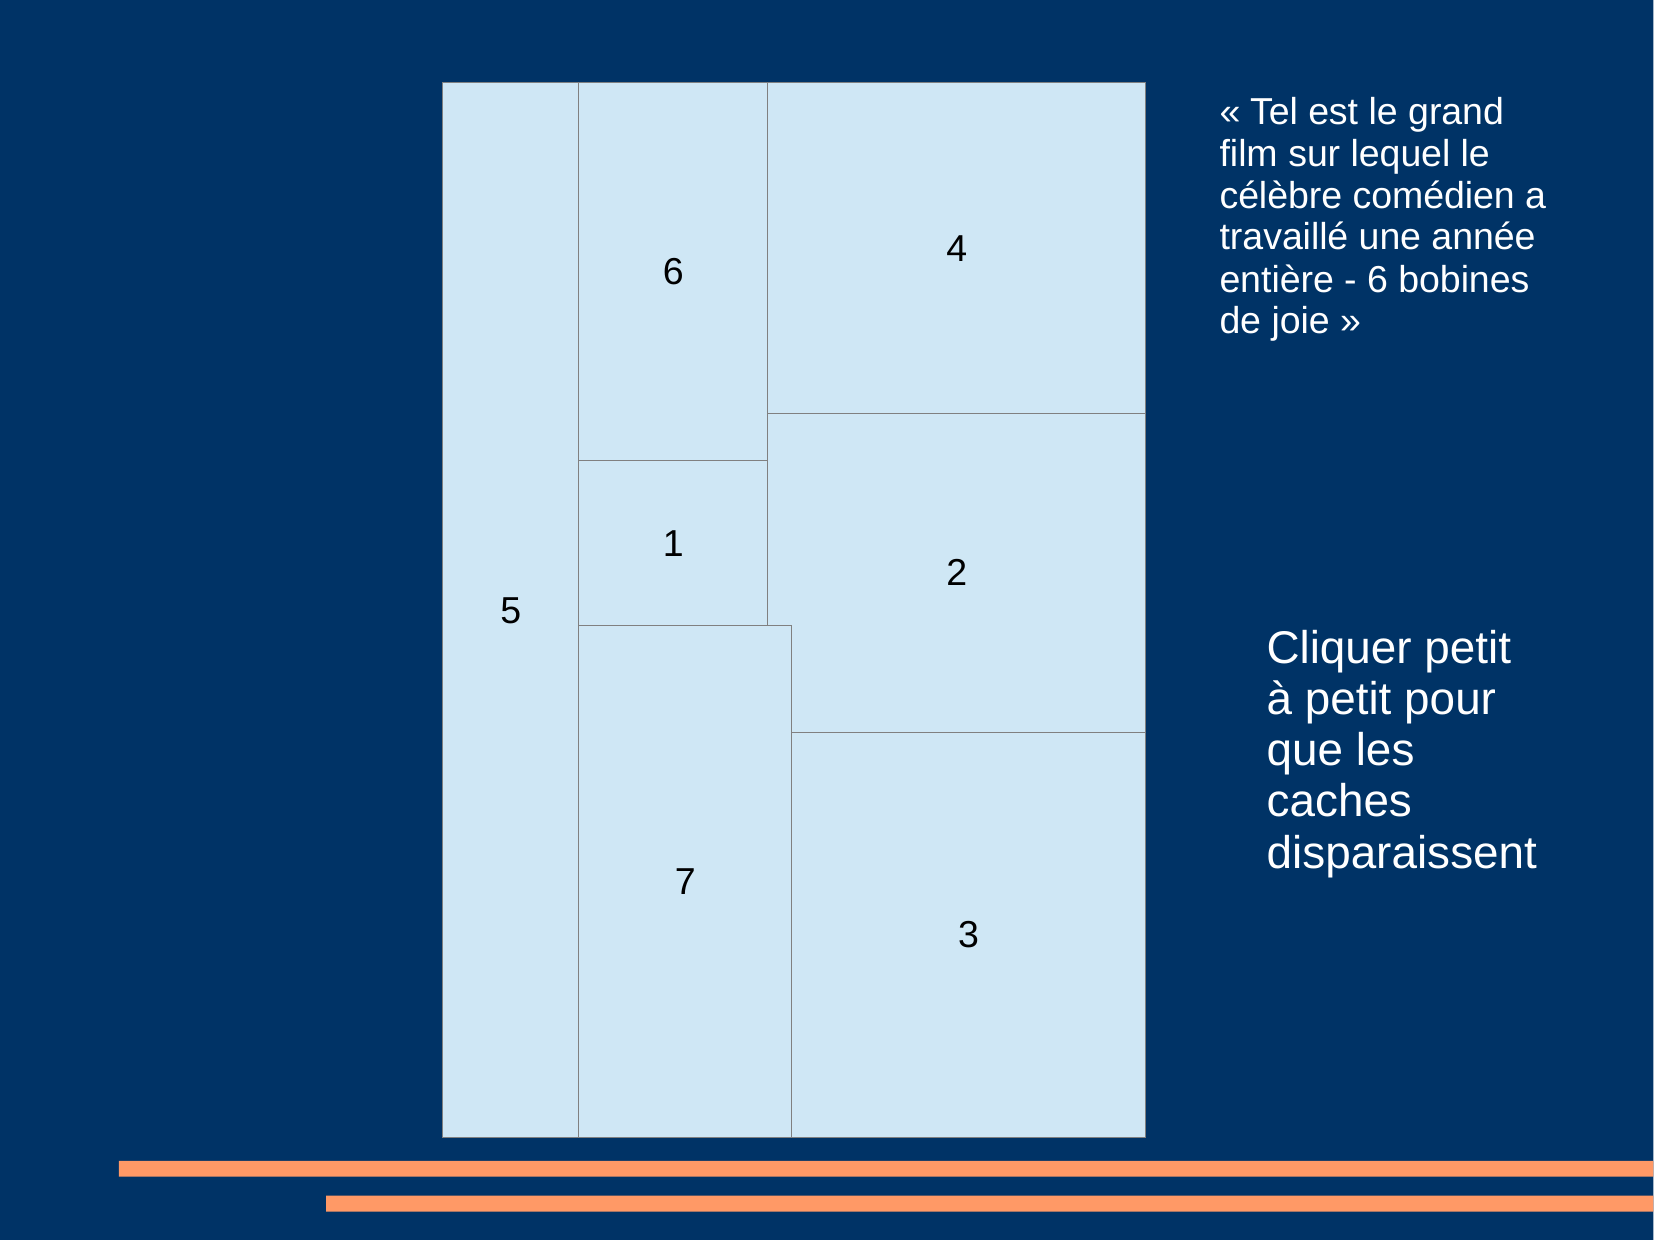

5
6
4
« Tel est le grand film sur lequel le célèbre comédien a travaillé une année entière - 6 bobines de joie »
2
1
Cliquer petit à petit pour que les caches disparaissent
7
3